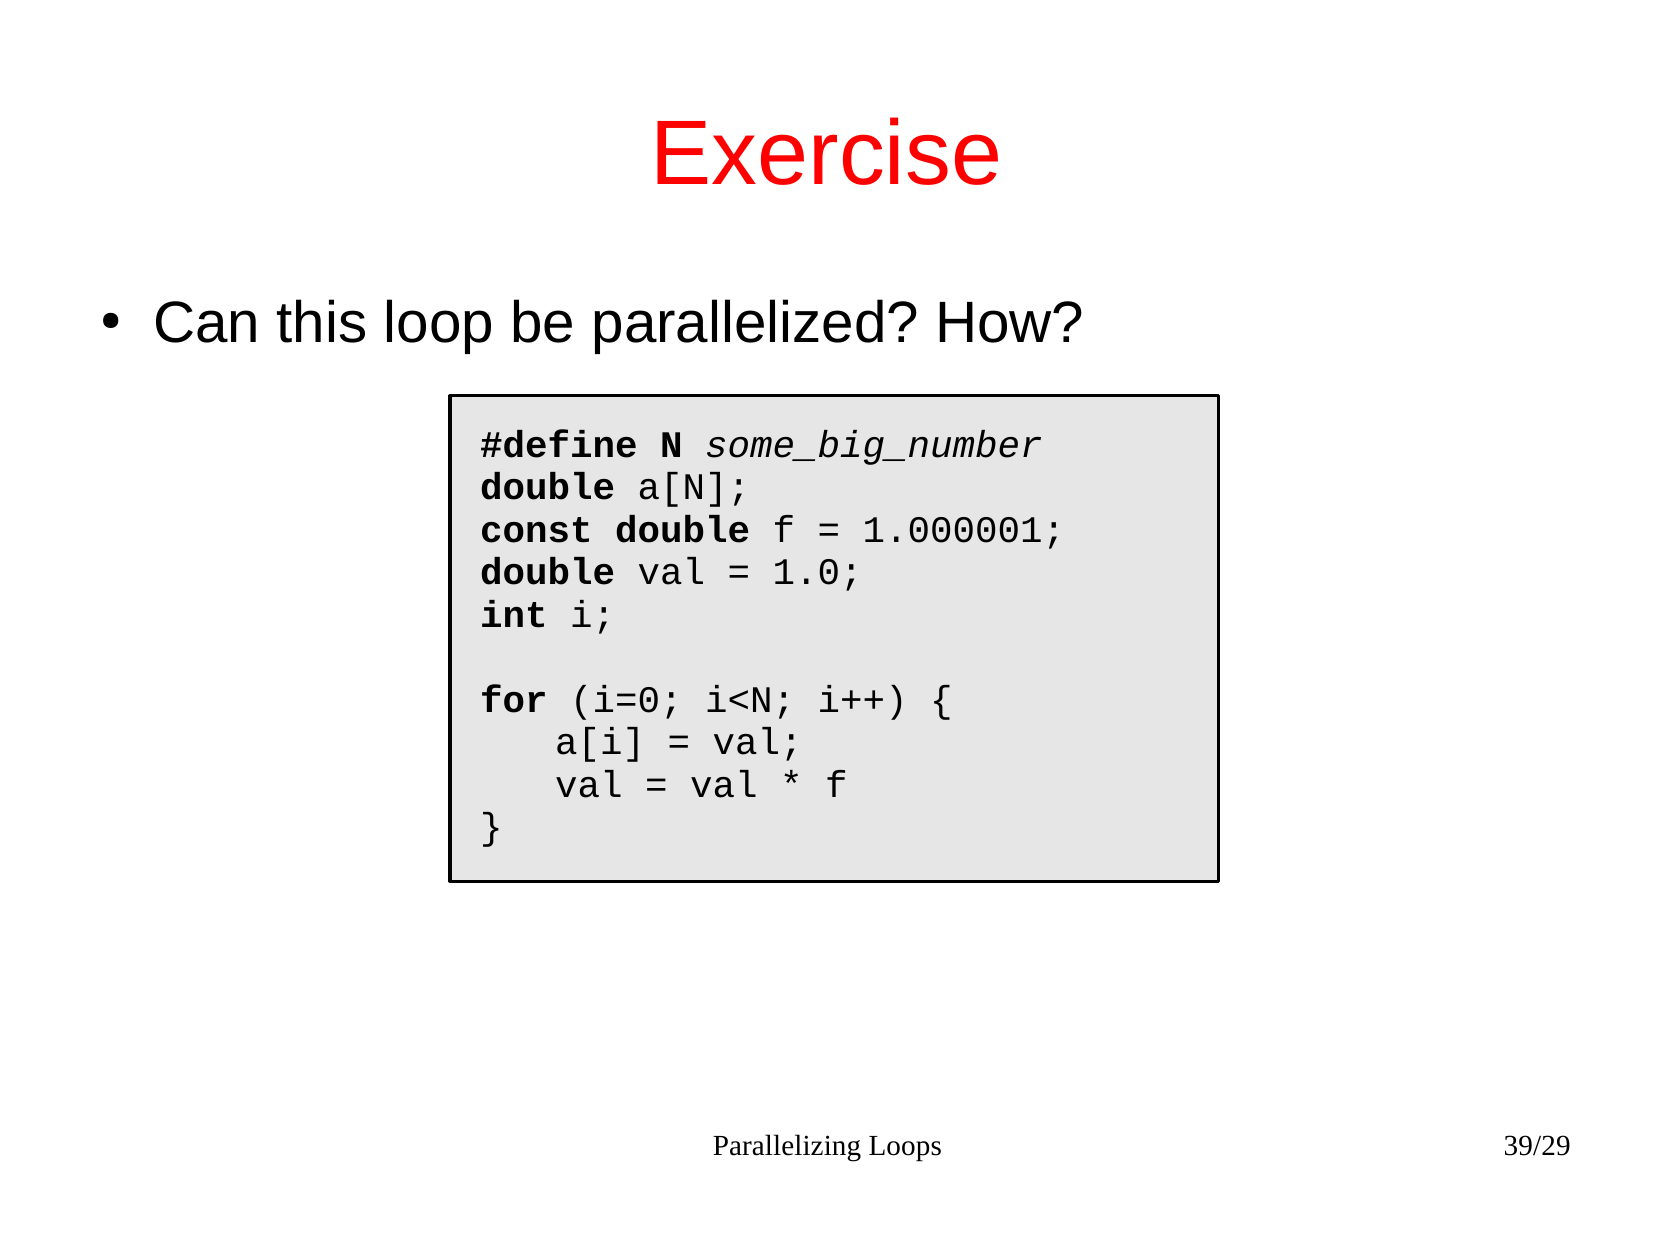

# Exercise
Can this loop be parallelized? How?
#define N some_big_number
double a[N];
const double f = 1.000001;
double val = 1.0;
int i;
for (i=0; i<N; i++) {
	a[i] = val;
	val = val * f
}
Parallelizing Loops
39